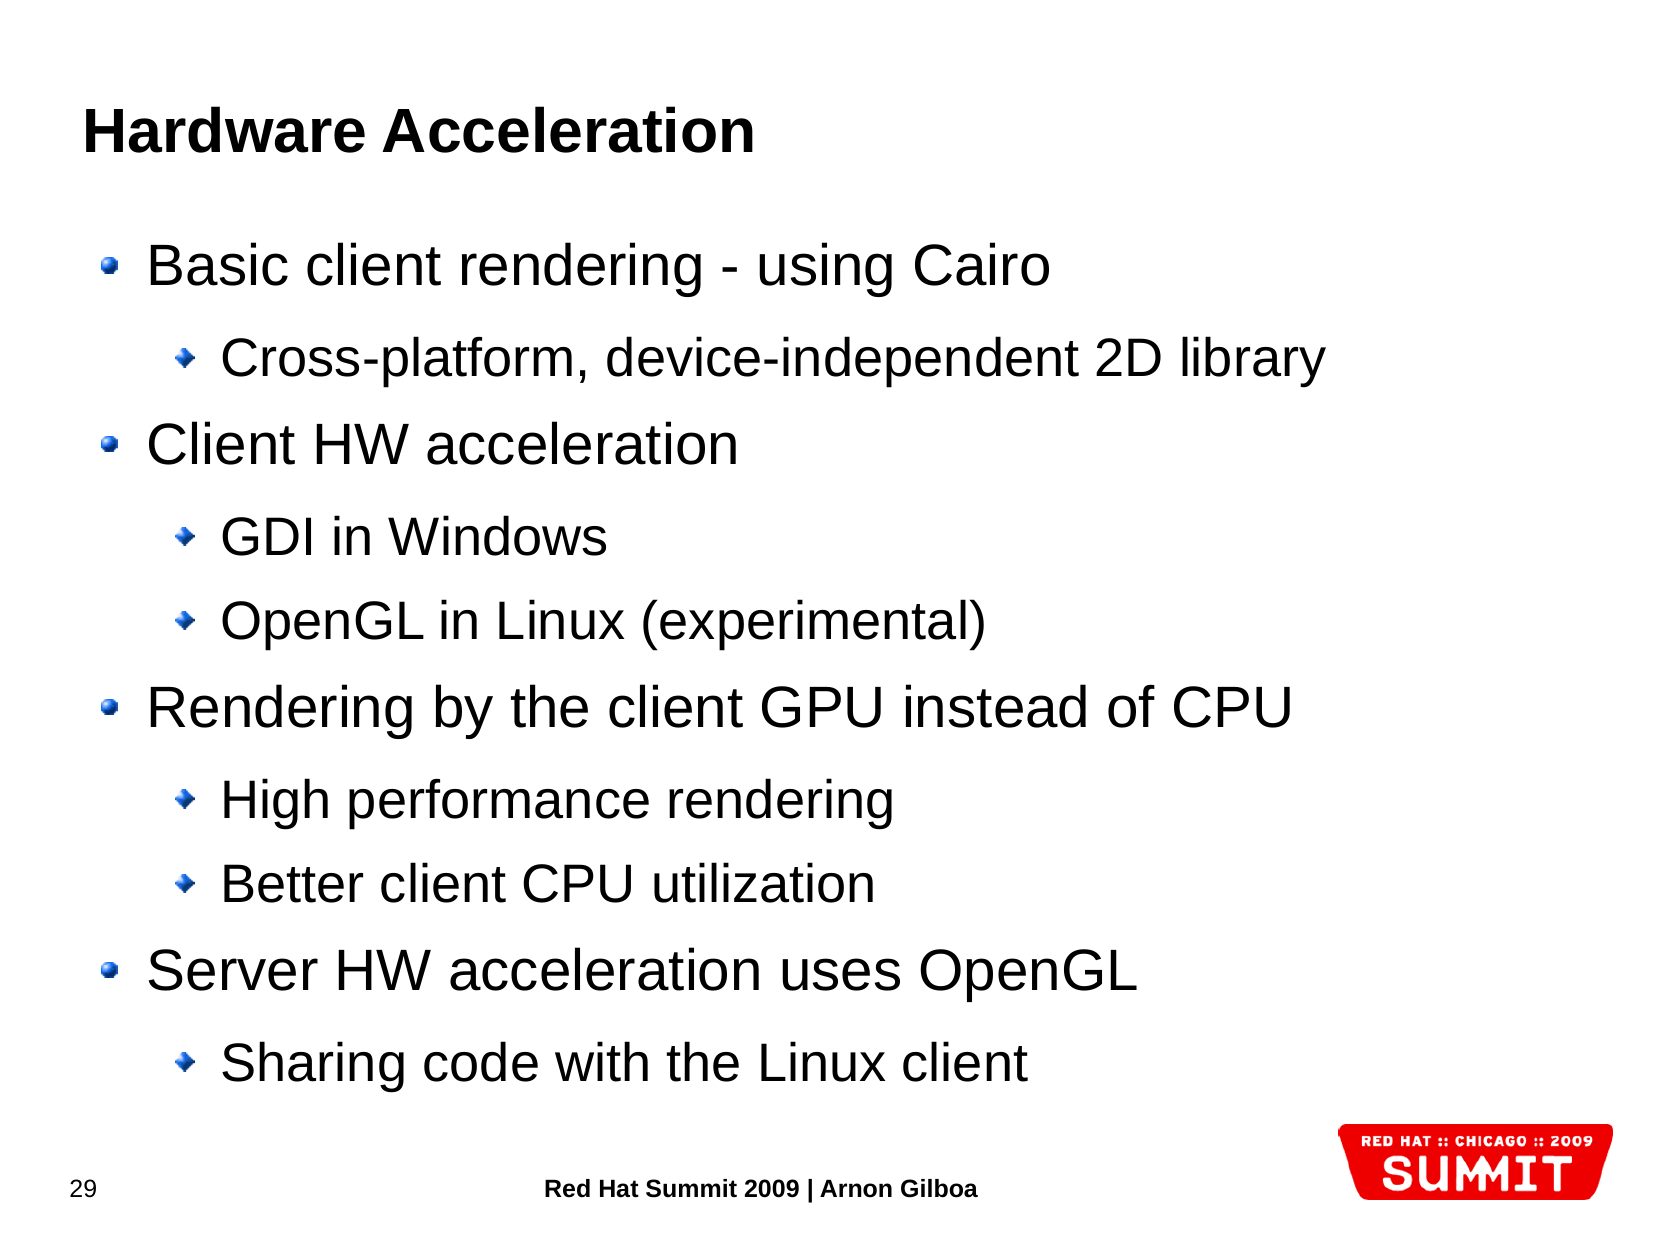

# Hardware Acceleration
Basic client rendering - using Cairo
Cross-platform, device-independent 2D library
Client HW acceleration
GDI in Windows
OpenGL in Linux (experimental)
Rendering by the client GPU instead of CPU
High performance rendering
Better client CPU utilization
Server HW acceleration uses OpenGL
Sharing code with the Linux client